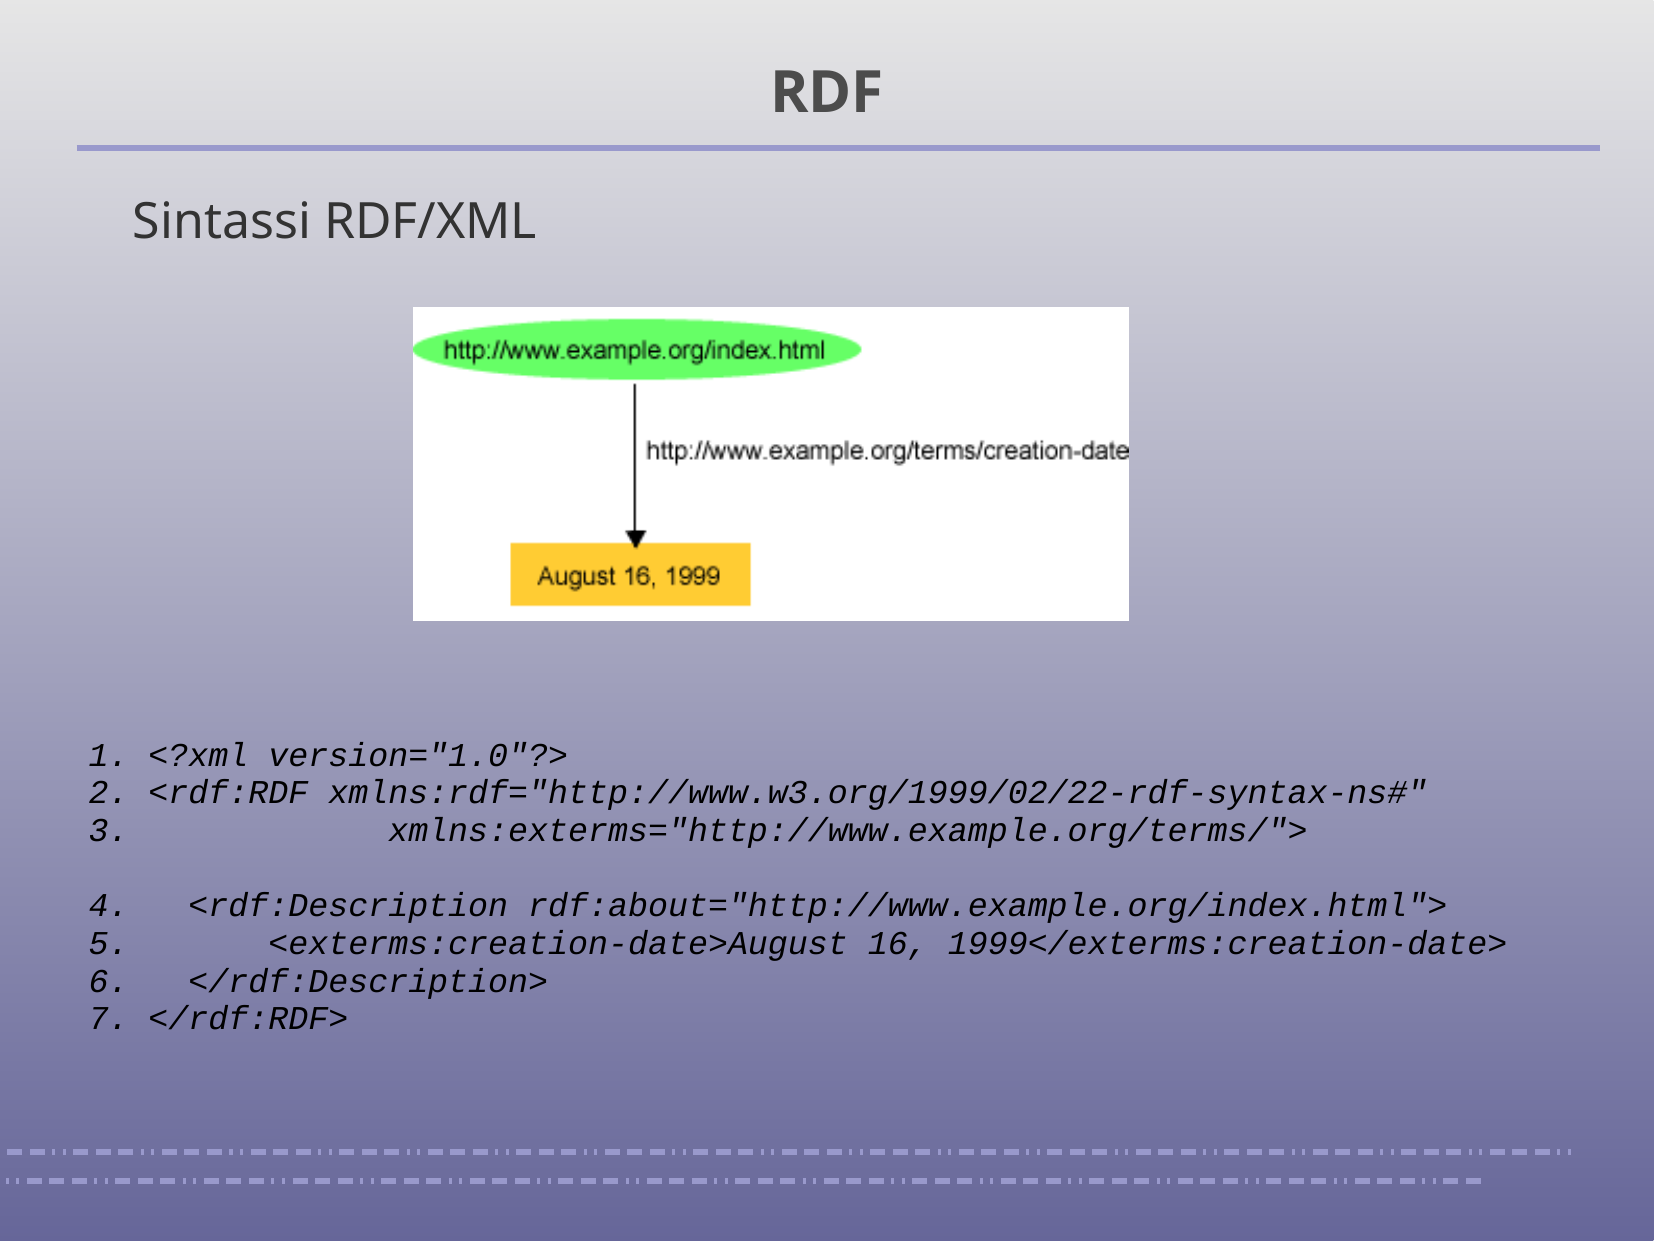

RDF
Sintassi RDF/XML
1. <?xml version="1.0"?>
2. <rdf:RDF xmlns:rdf="http://www.w3.org/1999/02/22-rdf-syntax-ns#"
3. xmlns:exterms="http://www.example.org/terms/">
4. <rdf:Description rdf:about="http://www.example.org/index.html">
5. <exterms:creation-date>August 16, 1999</exterms:creation-date>
6. </rdf:Description>
7. </rdf:RDF>